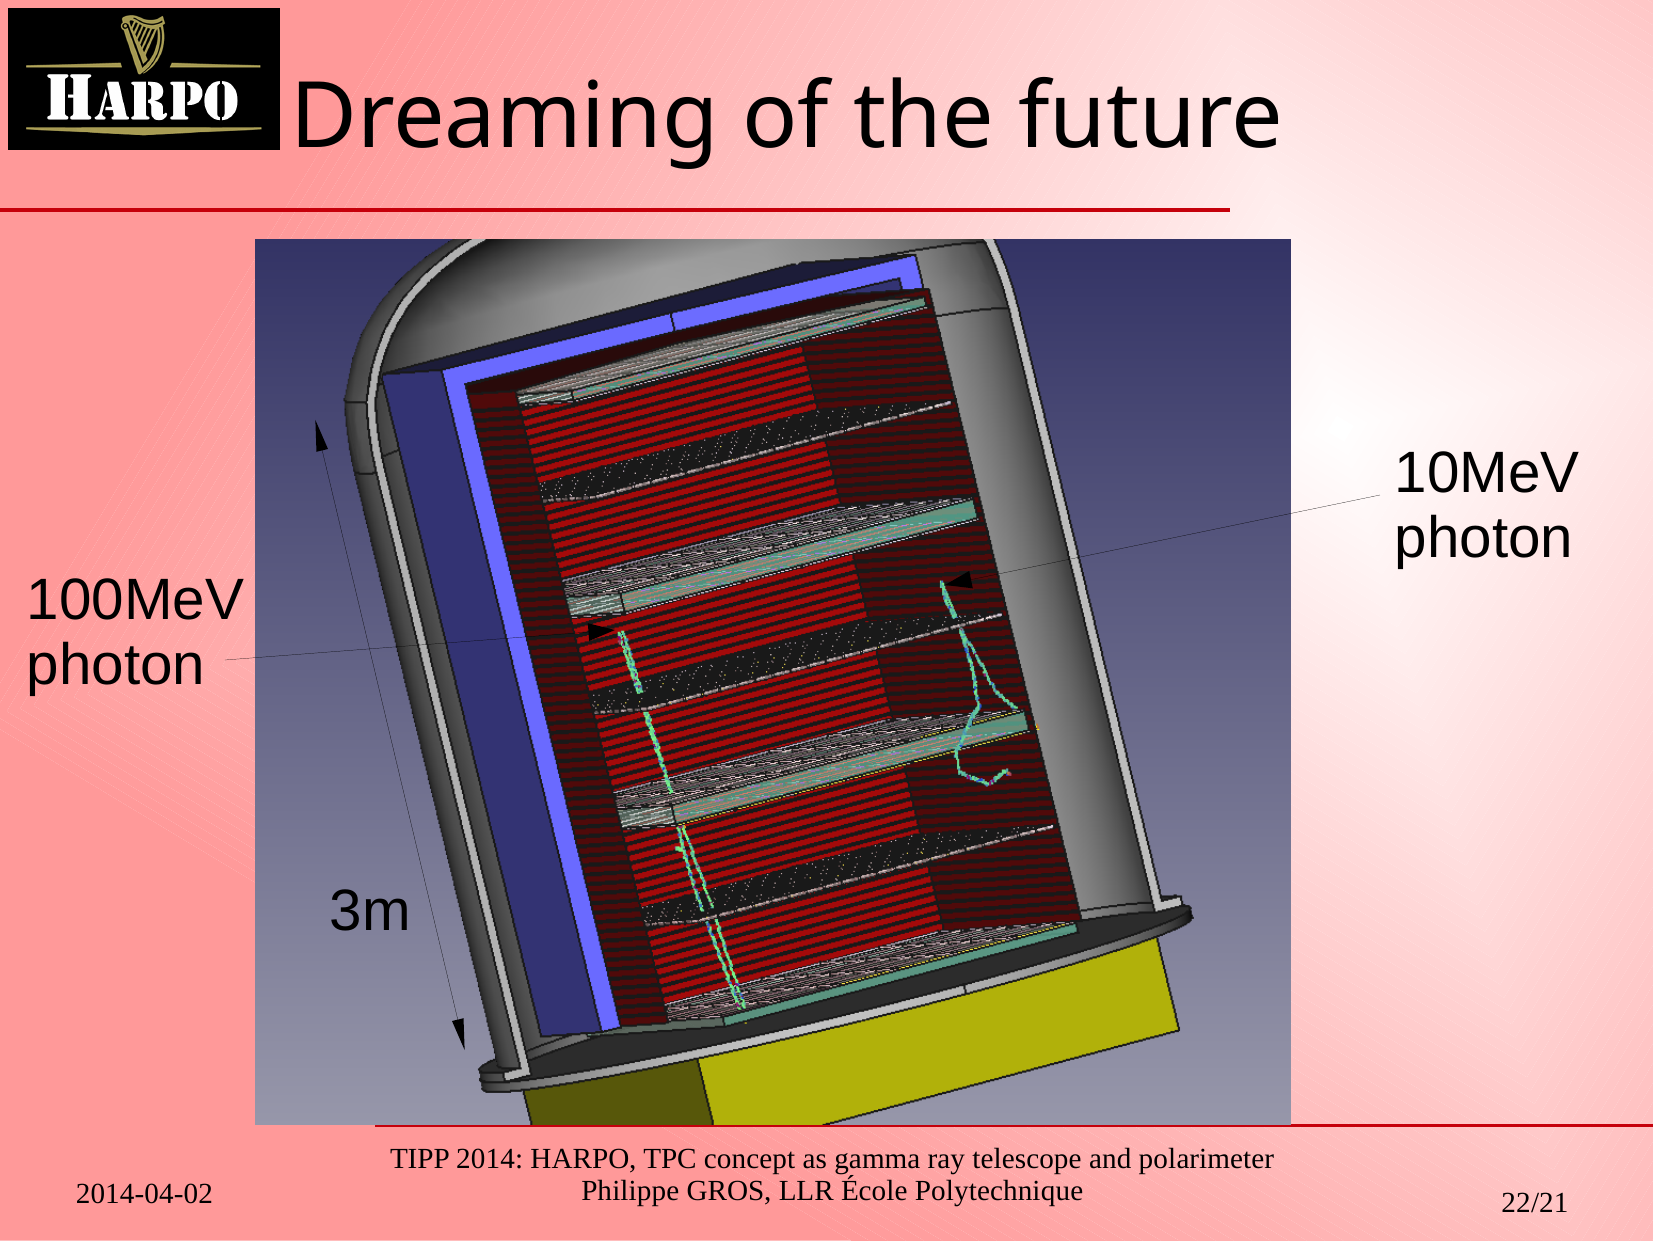

# Dreaming of the future
10MeV photon
100MeV photon
3m
Colloque Grands Instruments: HARPOPhilippe GROS
2014-04-02
22